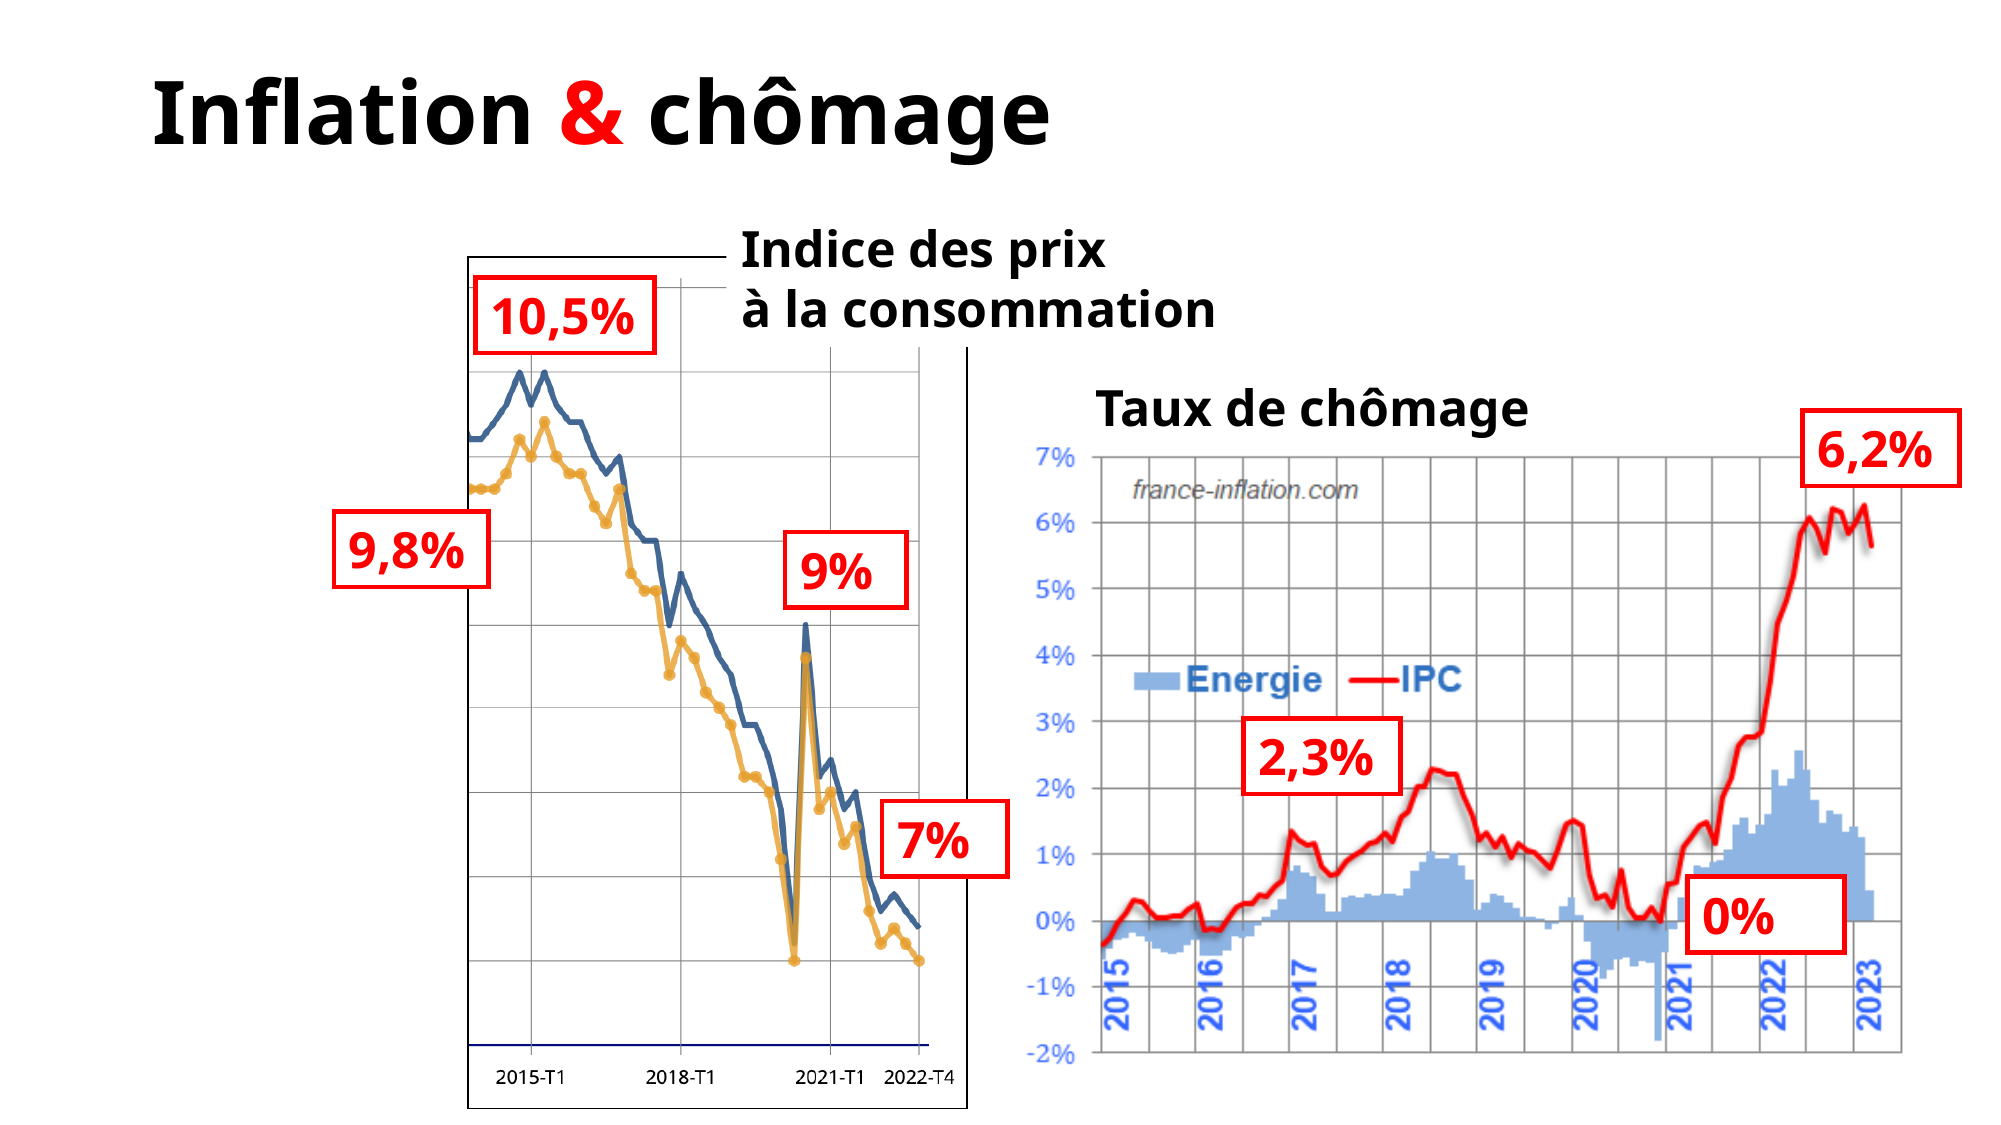

# Inflation & chômage
Indice des prix
à la consommation
10,5%
Taux de chômage
6,2%
9,8%
9%
2,3%
7%
0%